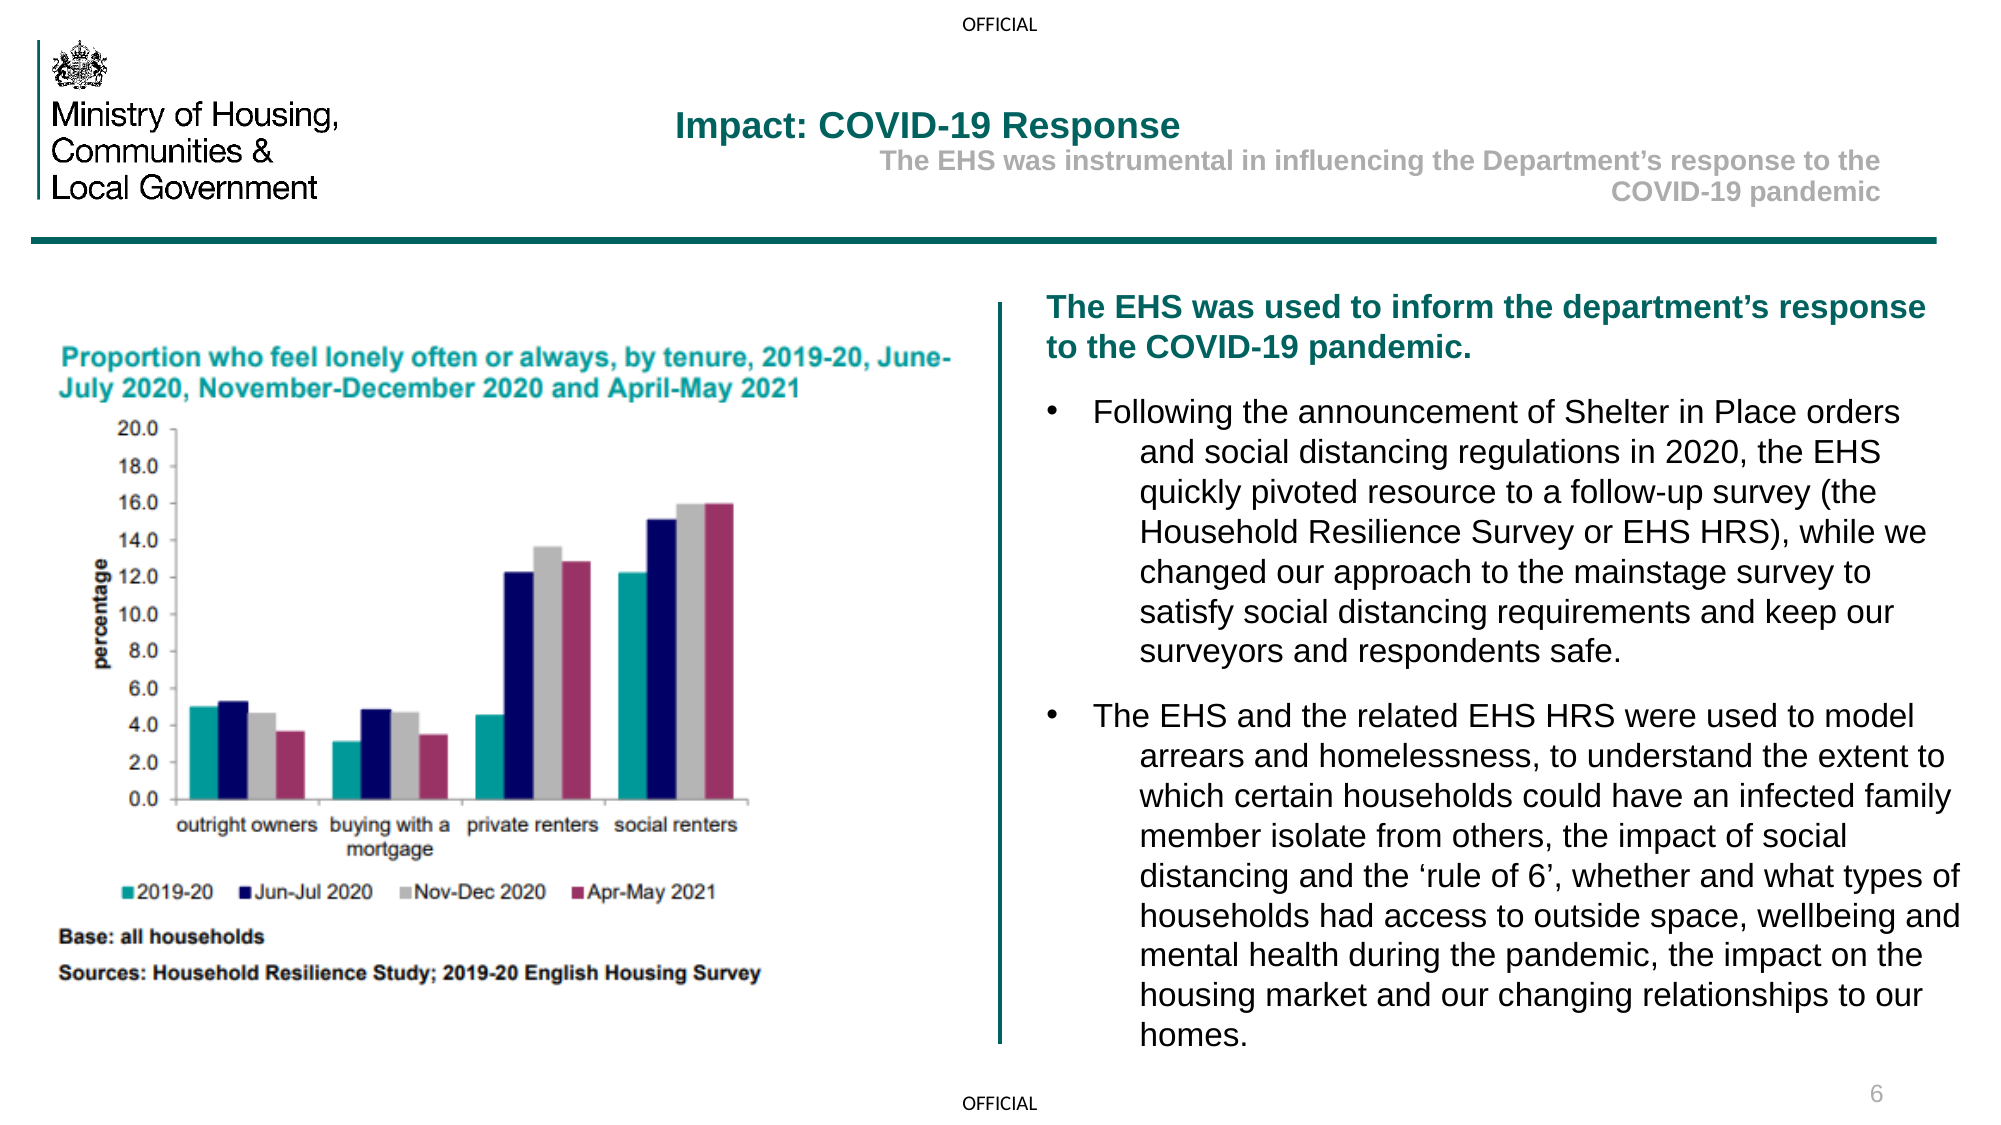

Impact: COVID-19 Response
The EHS was instrumental in influencing the Department’s response to the COVID-19 pandemic
# The EHS was used to inform the department’s response to the COVID-19 pandemic.
Following the announcement of Shelter in Place orders and social distancing regulations in 2020, the EHS quickly pivoted resource to a follow-up survey (the Household Resilience Survey or EHS HRS), while we changed our approach to the mainstage survey to satisfy social distancing requirements and keep our surveyors and respondents safe.
The EHS and the related EHS HRS were used to model arrears and homelessness, to understand the extent to which certain households could have an infected family member isolate from others, the impact of social distancing and the ‘rule of 6’, whether and what types of households had access to outside space, wellbeing and mental health during the pandemic, the impact on the housing market and our changing relationships to our homes.